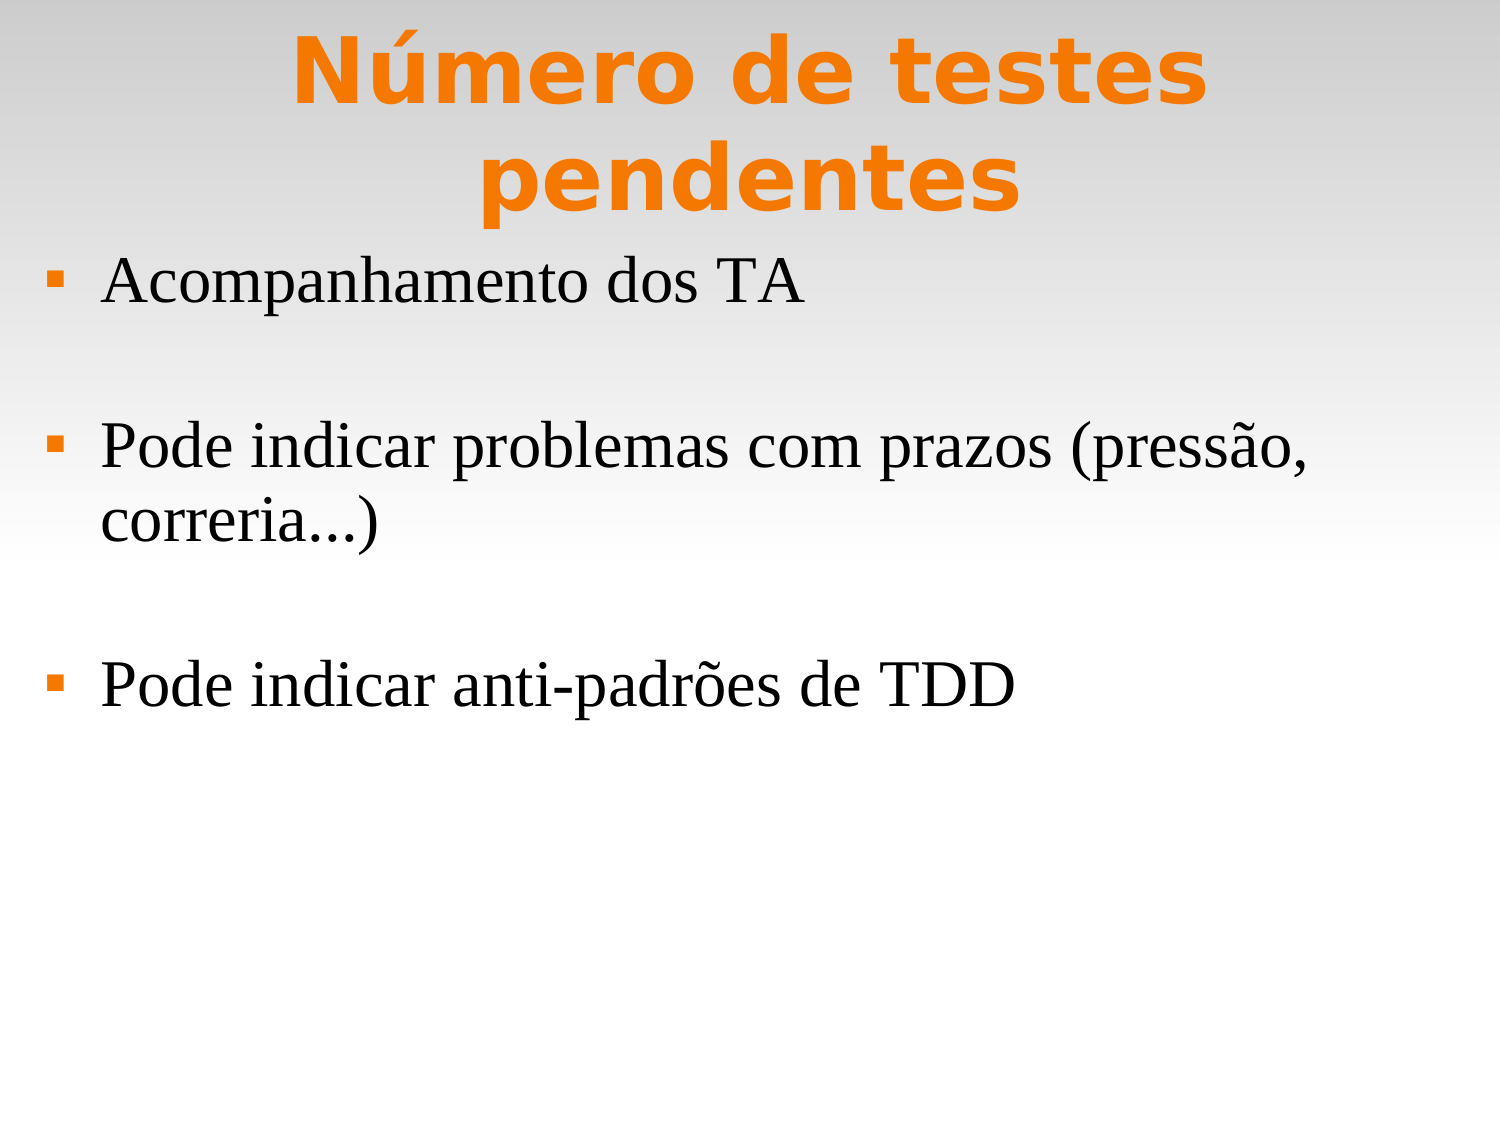

# Número de testes pendentes
Acompanhamento dos TA
Pode indicar problemas com prazos (pressão, correria...)
Pode indicar anti-padrões de TDD